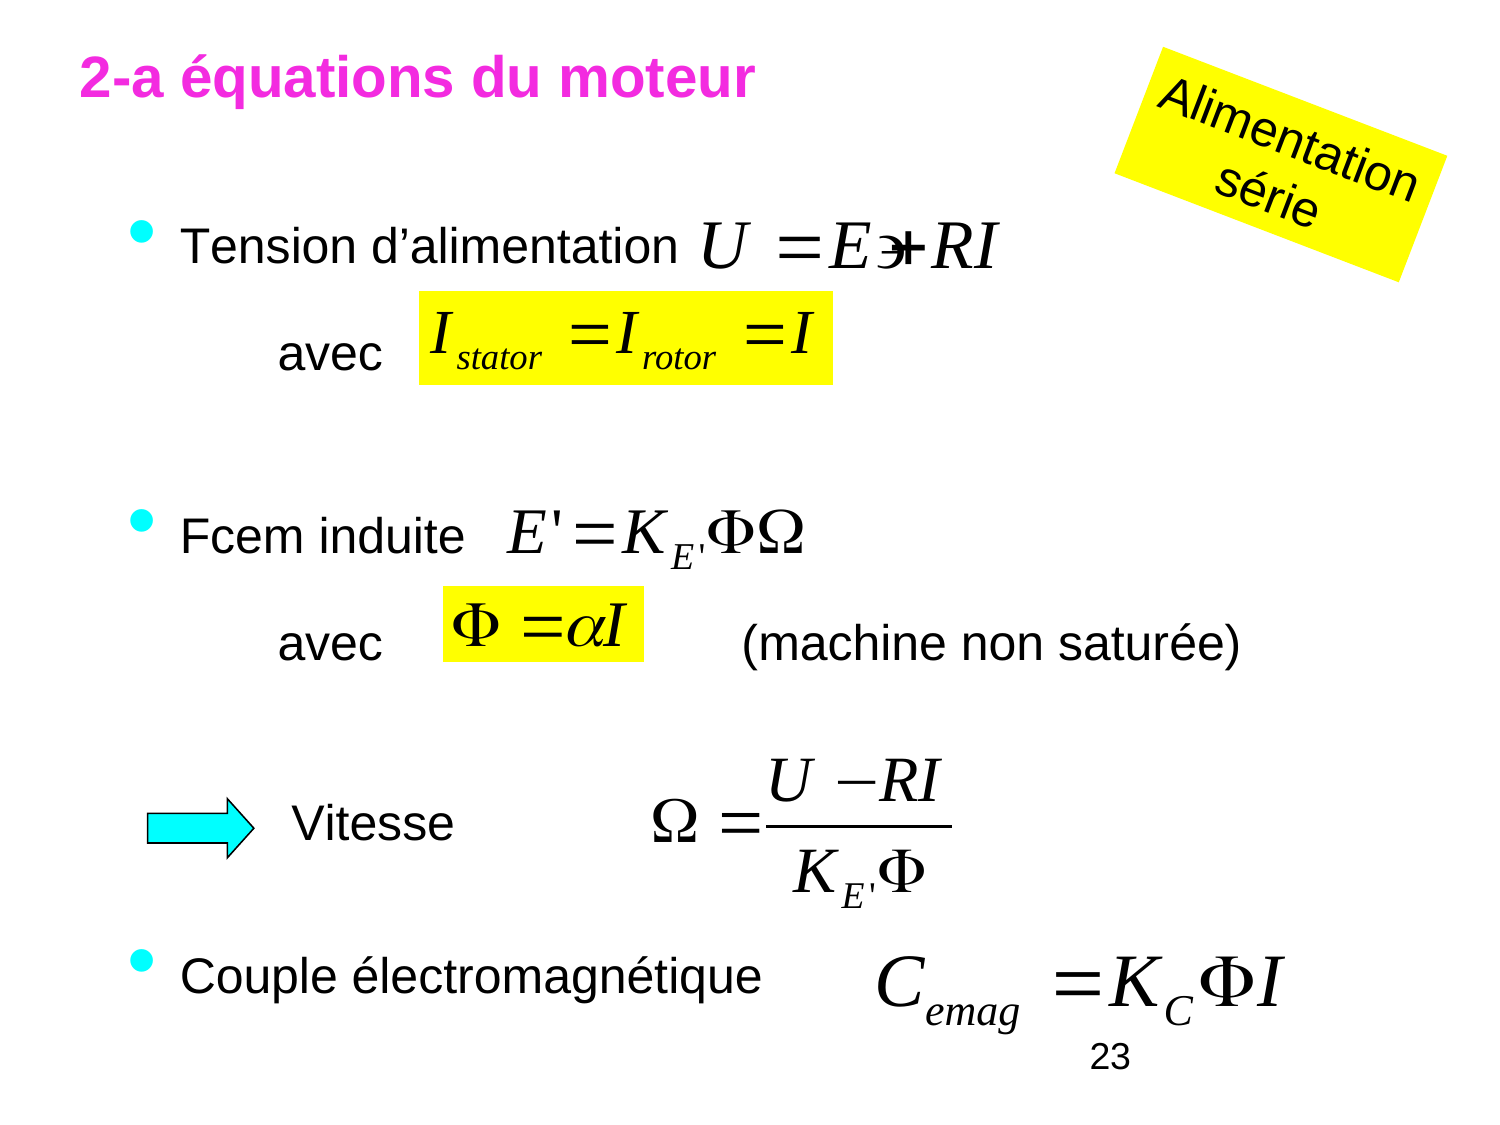

2-a équations du moteur
Alimentation
série
 Tension d’alimentation
	avec
 Fcem induite
	avec 			 (machine non saturée)
	 Vitesse
 Couple électromagnétique
23